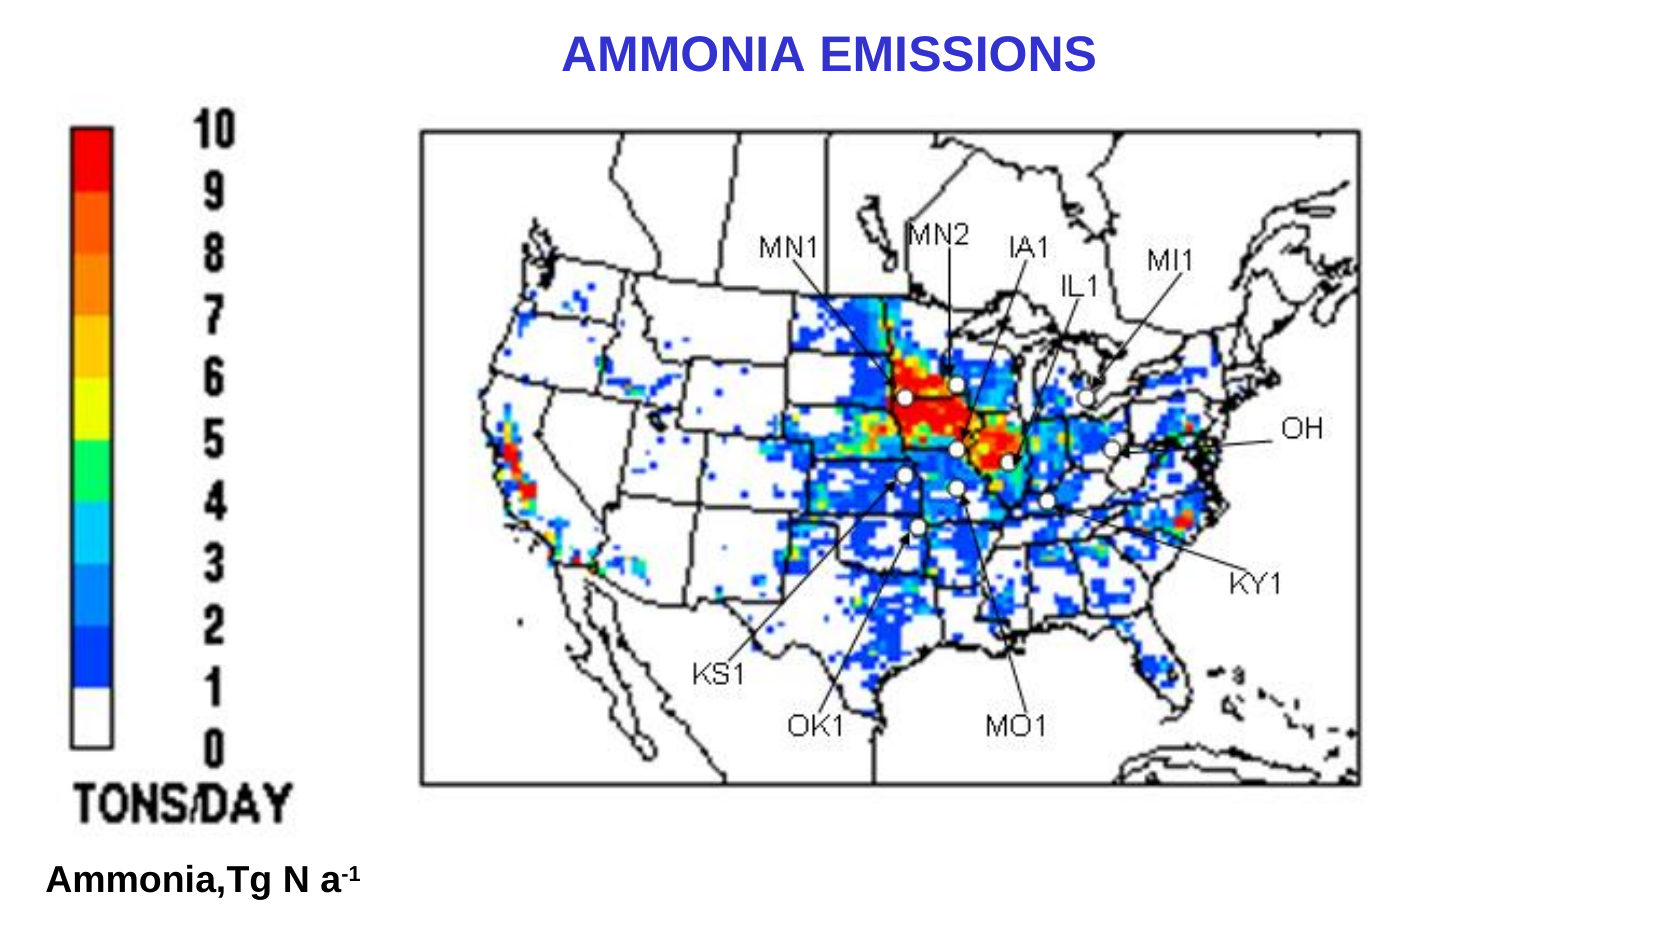

# AMMONIA EMISSIONS
Ammonia,Tg N a-1
Courtesy of Daniel J. Jacob